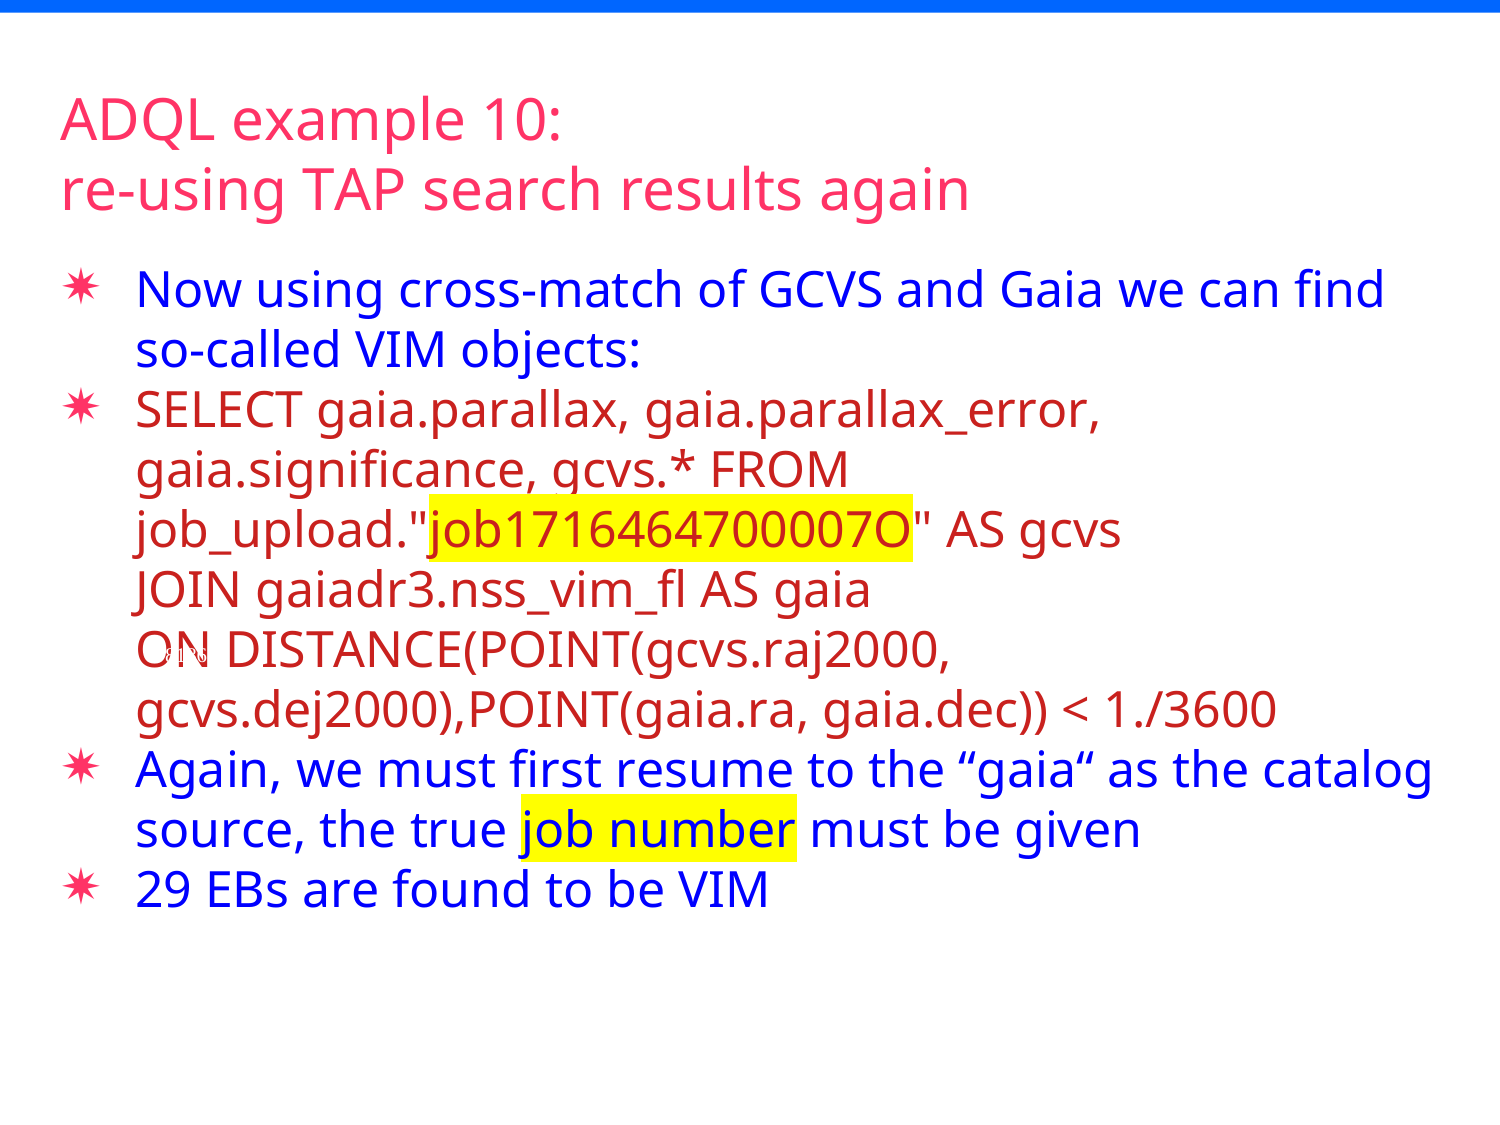

ADQL example 10:
re-using TAP search results again
Now using cross-match of GCVS and Gaia we can find so-called VIM objects:
SELECT gaia.parallax, gaia.parallax_error, gaia.significance, gcvs.* FROM job_upload."job1716464700007O" AS gcvs
JOIN gaiadr3.nss_vim_fl AS gaia
ON DISTANCE(POINT(gcvs.raj2000, gcvs.dej2000),POINT(gaia.ra, gaia.dec)) < 1./3600
Again, we must first resume to the “gaia“ as the catalog source, the true job number must be given
29 EBs are found to be VIM
81867
36